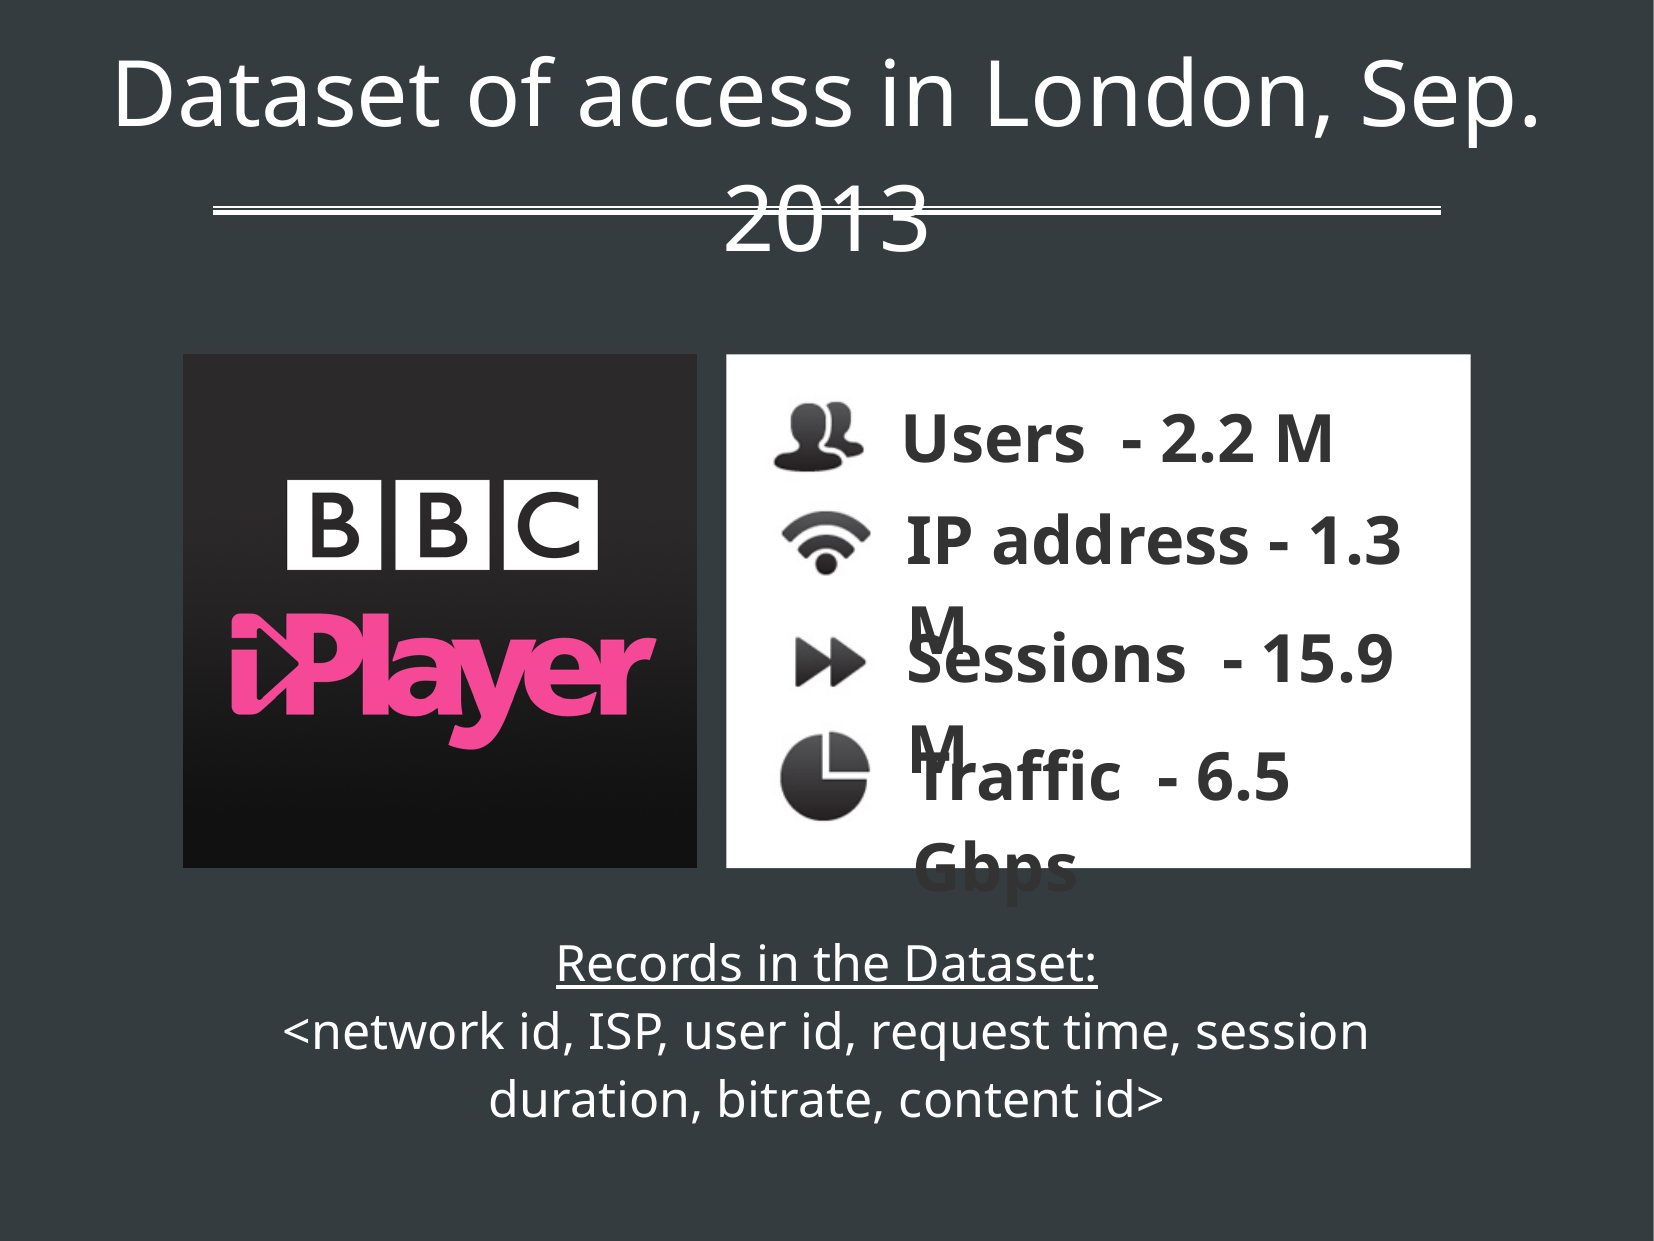

# Dataset of access in London, Sep. 2013
Users - 2.2 M
IP address - 1.3 M
Sessions - 15.9 M
Traffic - 6.5 Gbps
Records in the Dataset:
<network id, ISP, user id, request time, session duration, bitrate, content id>